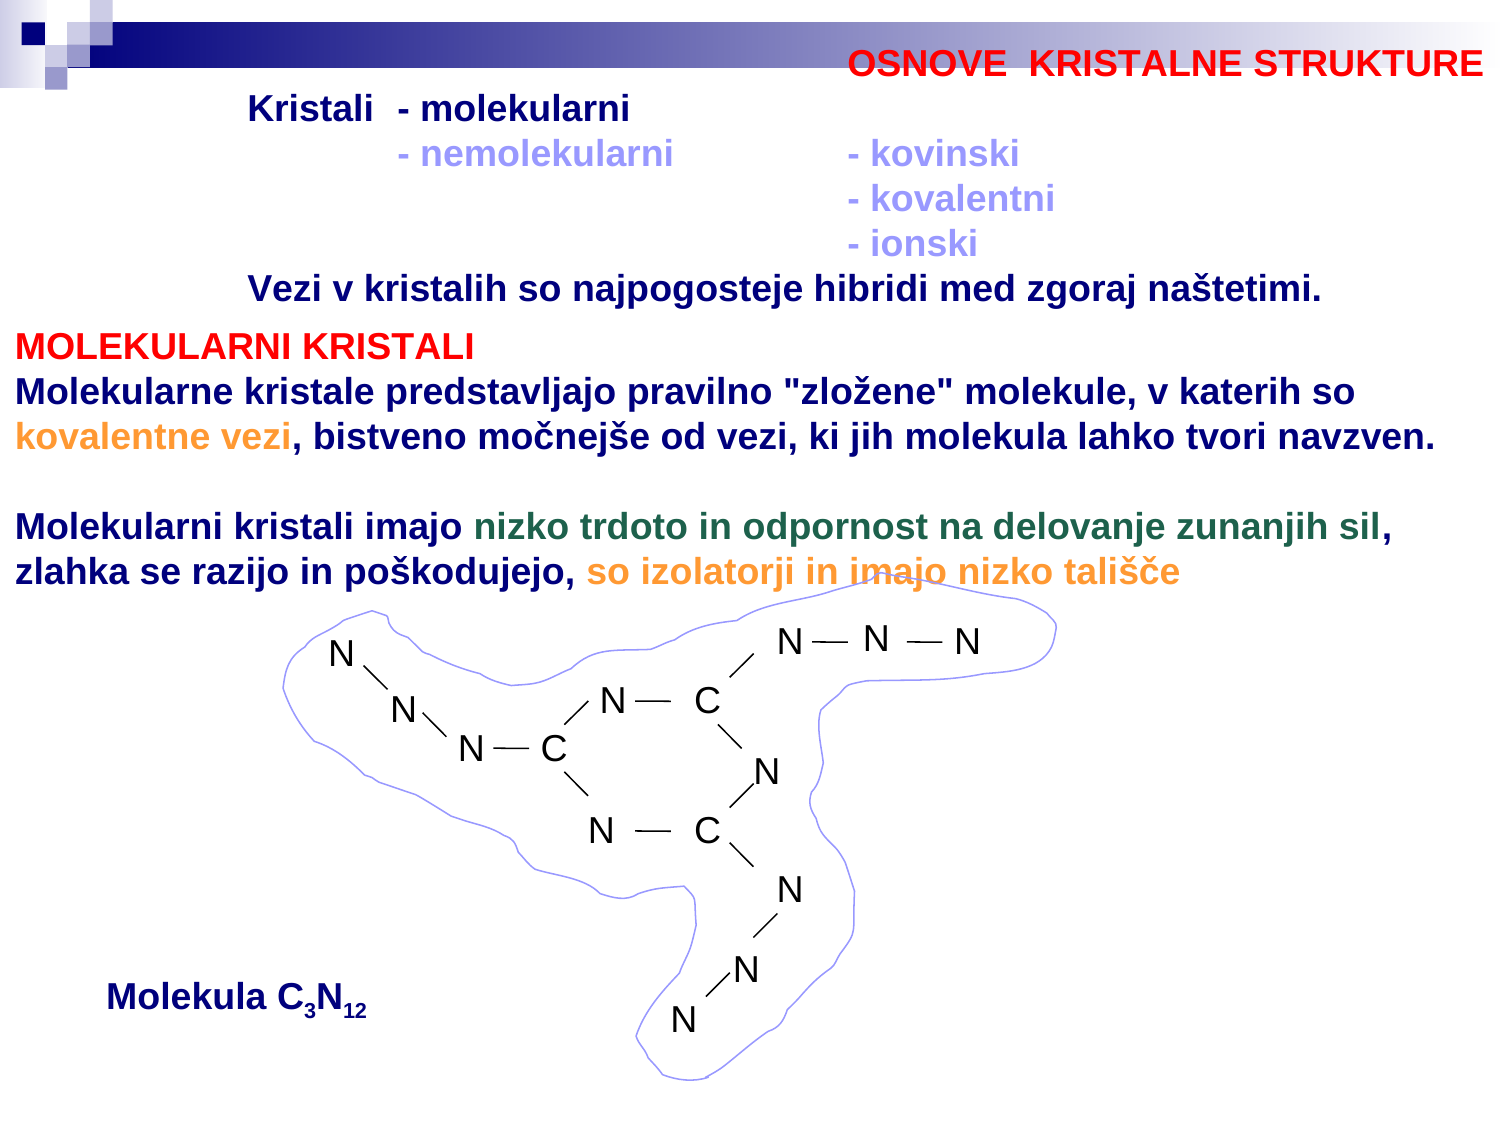

OSNOVE KRISTALNE STRUKTURE
Kristali	- molekularni
	- nemolekularni		- kovinski
				- kovalentni
				- ionski
Vezi v kristalih so najpogosteje hibridi med zgoraj naštetimi.
MOLEKULARNI KRISTALI
Molekularne kristale predstavljajo pravilno "zložene" molekule, v katerih so kovalentne vezi, bistveno močnejše od vezi, ki jih molekula lahko tvori navzven.
Molekularni kristali imajo nizko trdoto in odpornost na delovanje zunanjih sil, zlahka se razijo in poškodujejo, so izolatorji in imajo nizko tališče
N
N
N
N
N
C
N
N
C
N
N
C
N
N
Molekula C3N12
N